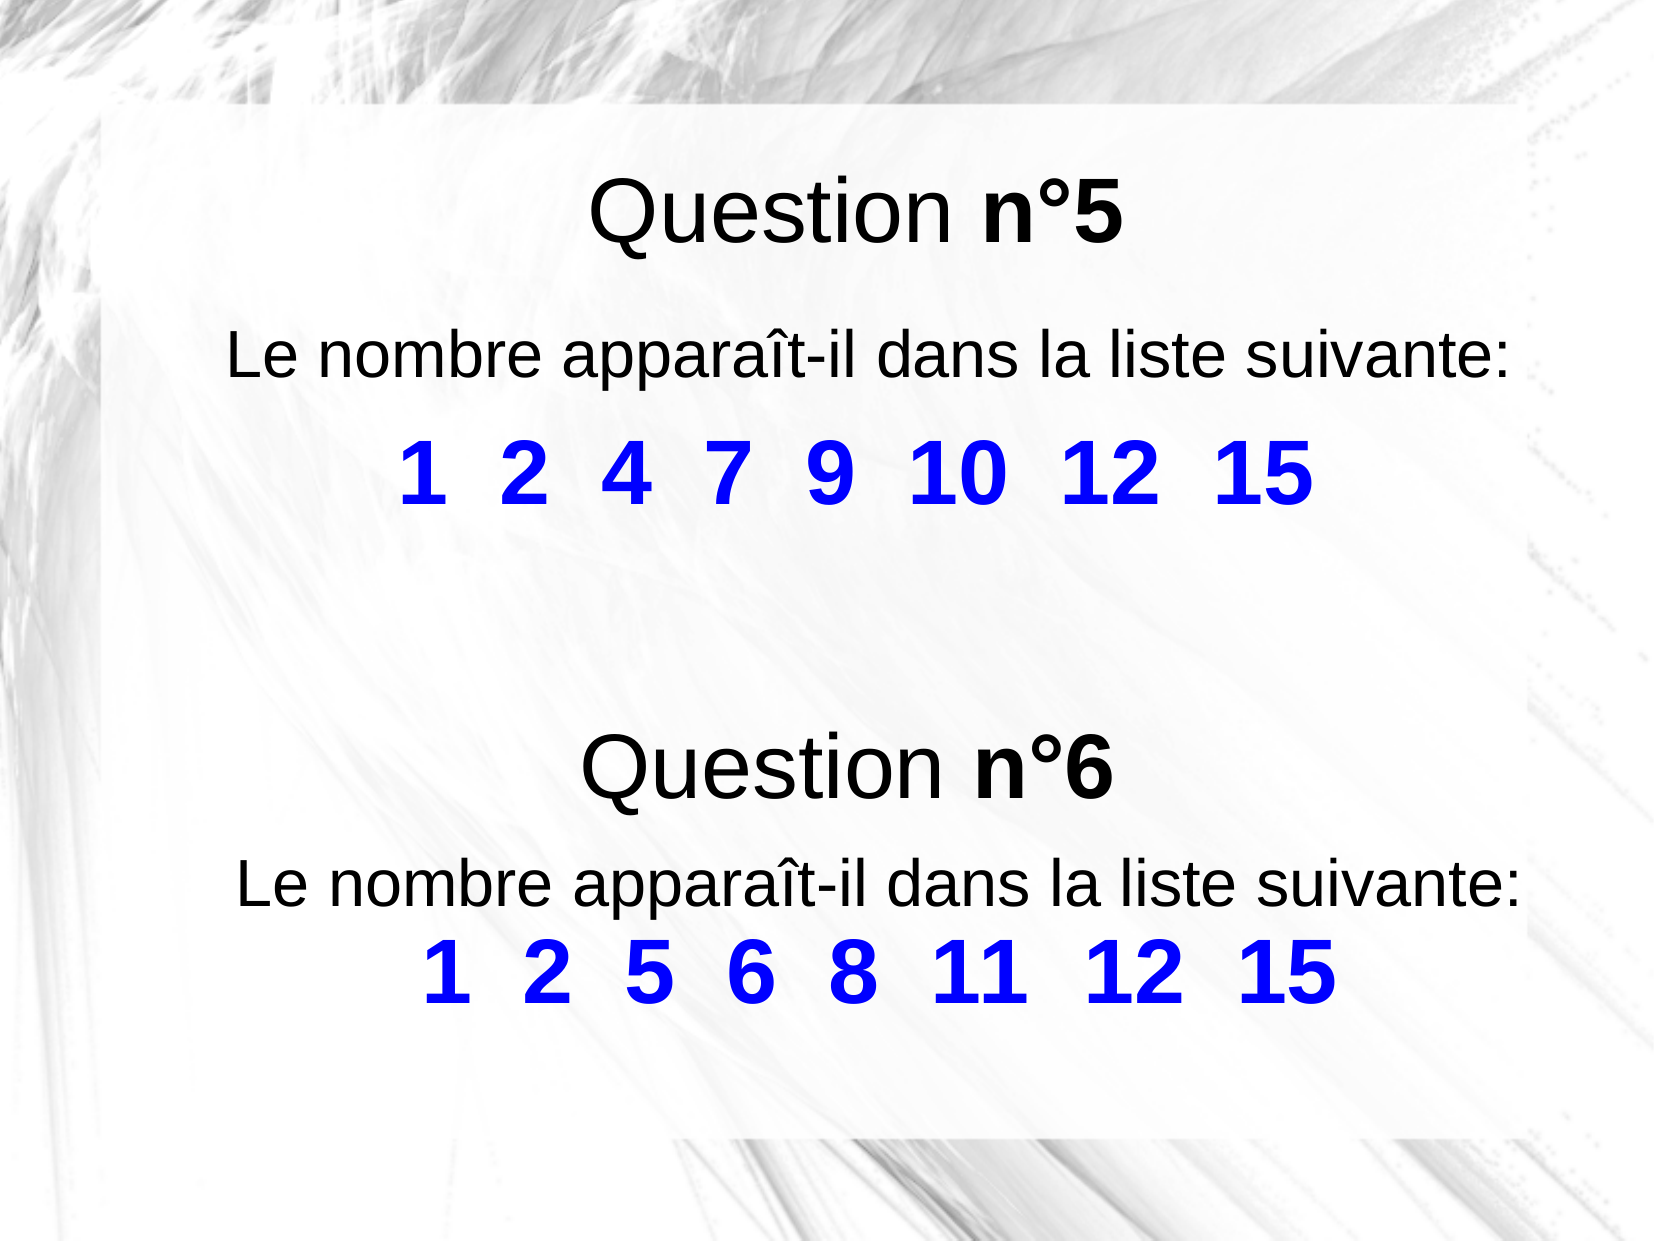

Question n°5
Le nombre apparaît-il dans la liste suivante:
1 2 4 7 9 10 12 15
# Question n°6
Le nombre apparaît-il dans la liste suivante:
1 2 5 6 8 11 12 15